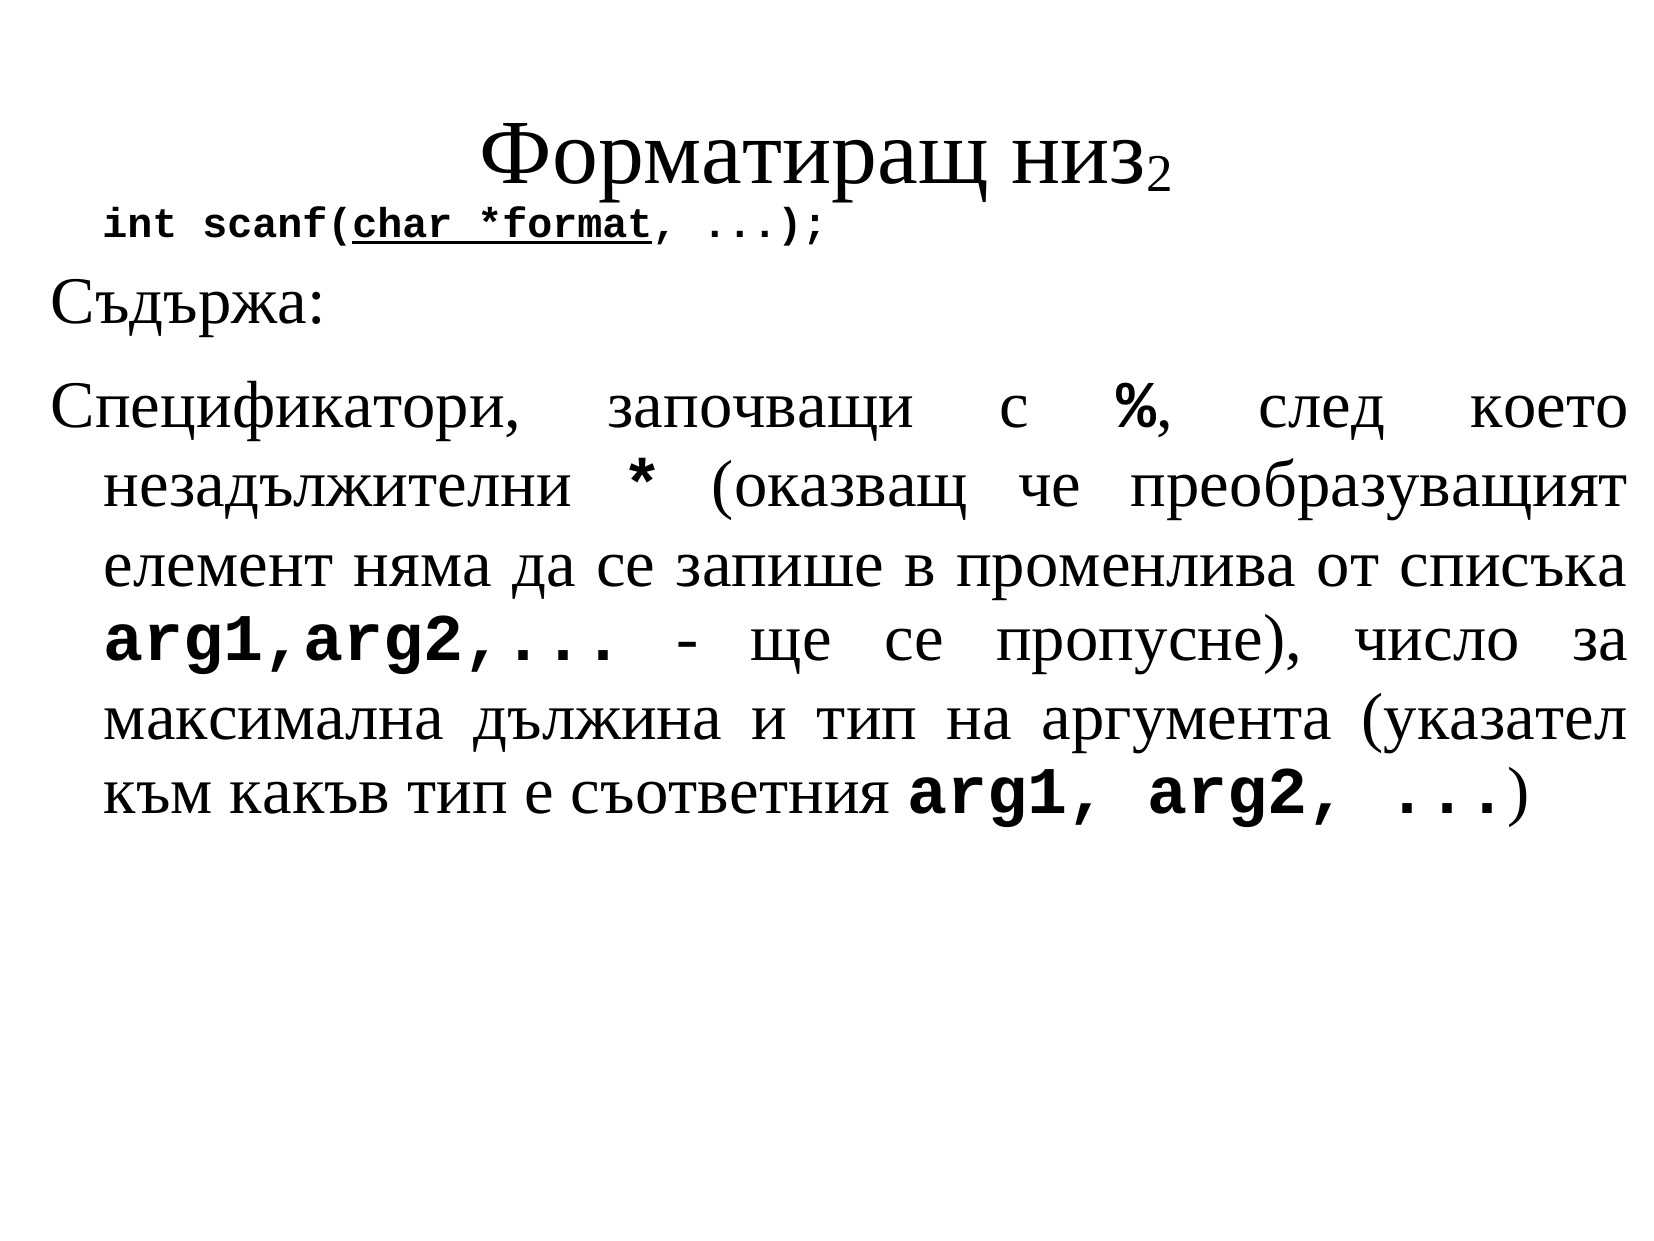

# Форматиращ низ2
int scanf(char *format, ...);
Съдържа:
Спецификатори, започващи с %, след което незадължителни * (оказващ че преобразуващият елемент няма да се запише в променлива от списъка arg1,arg2,... - ще се пропусне), число за максимална дължина и тип на аргумента (указател към какъв тип е съответния arg1, arg2, ...)